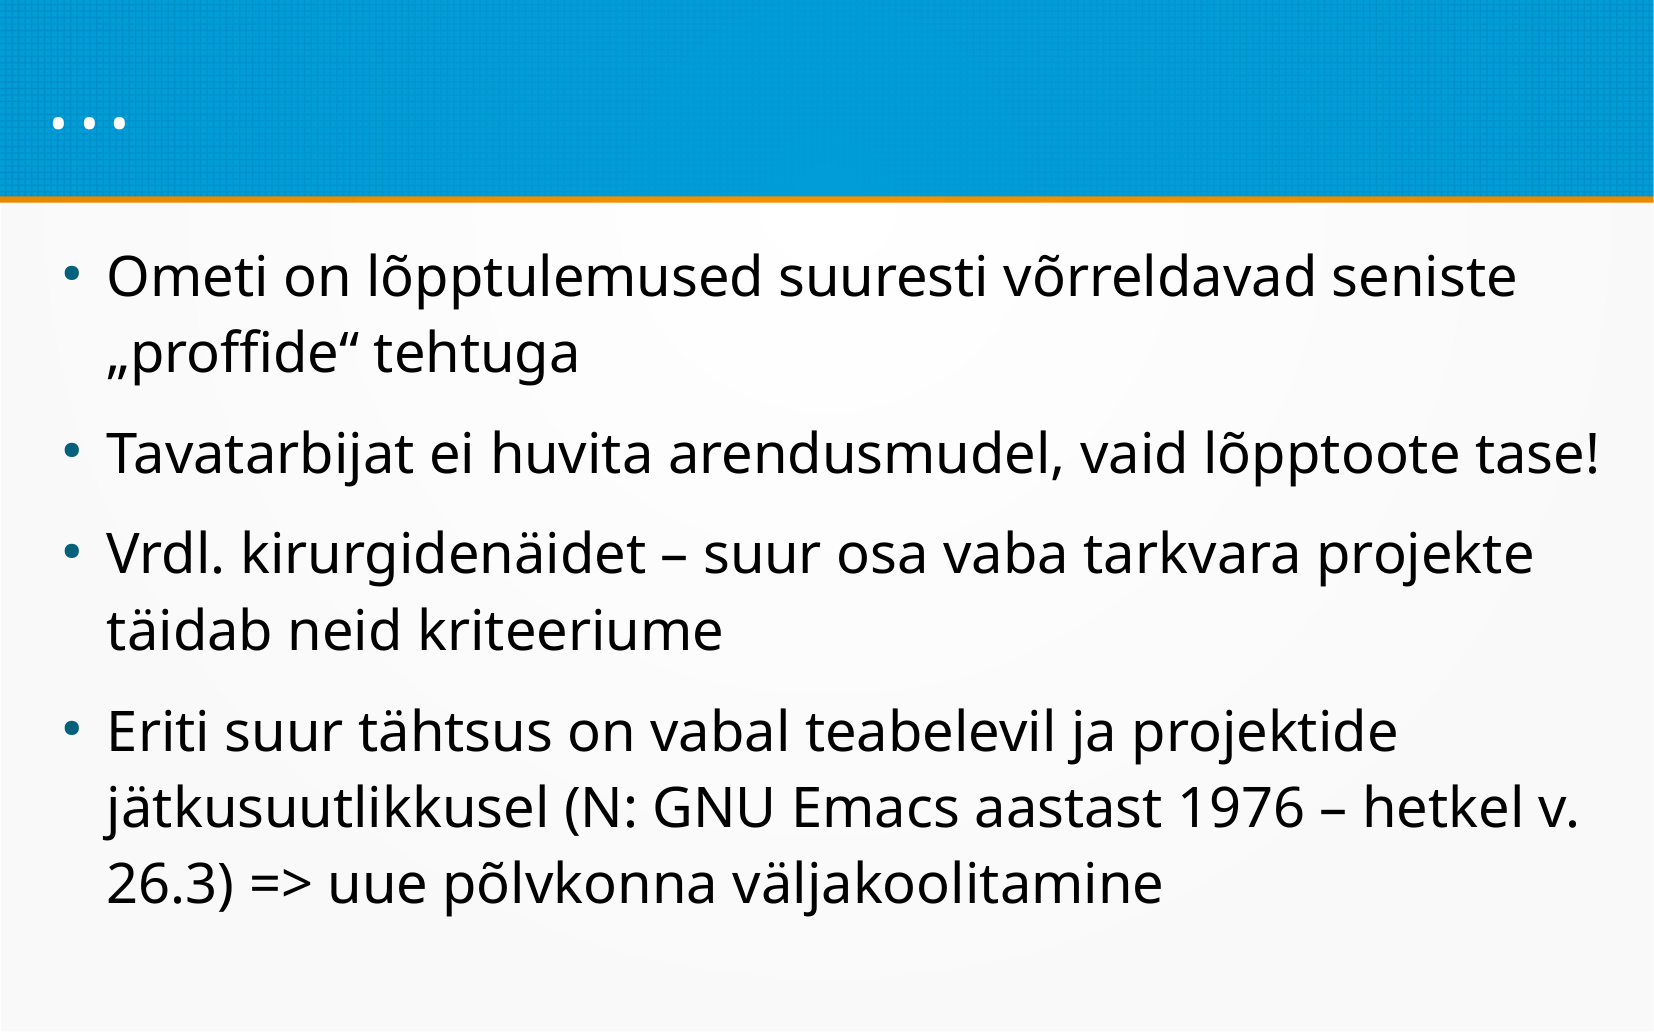

# ...
Ometi on lõpptulemused suuresti võrreldavad seniste „proffide“ tehtuga
Tavatarbijat ei huvita arendusmudel, vaid lõpptoote tase!
Vrdl. kirurgidenäidet – suur osa vaba tarkvara projekte täidab neid kriteeriume
Eriti suur tähtsus on vabal teabelevil ja projektide jätkusuutlikkusel (N: GNU Emacs aastast 1976 – hetkel v. 26.3) => uue põlvkonna väljakoolitamine